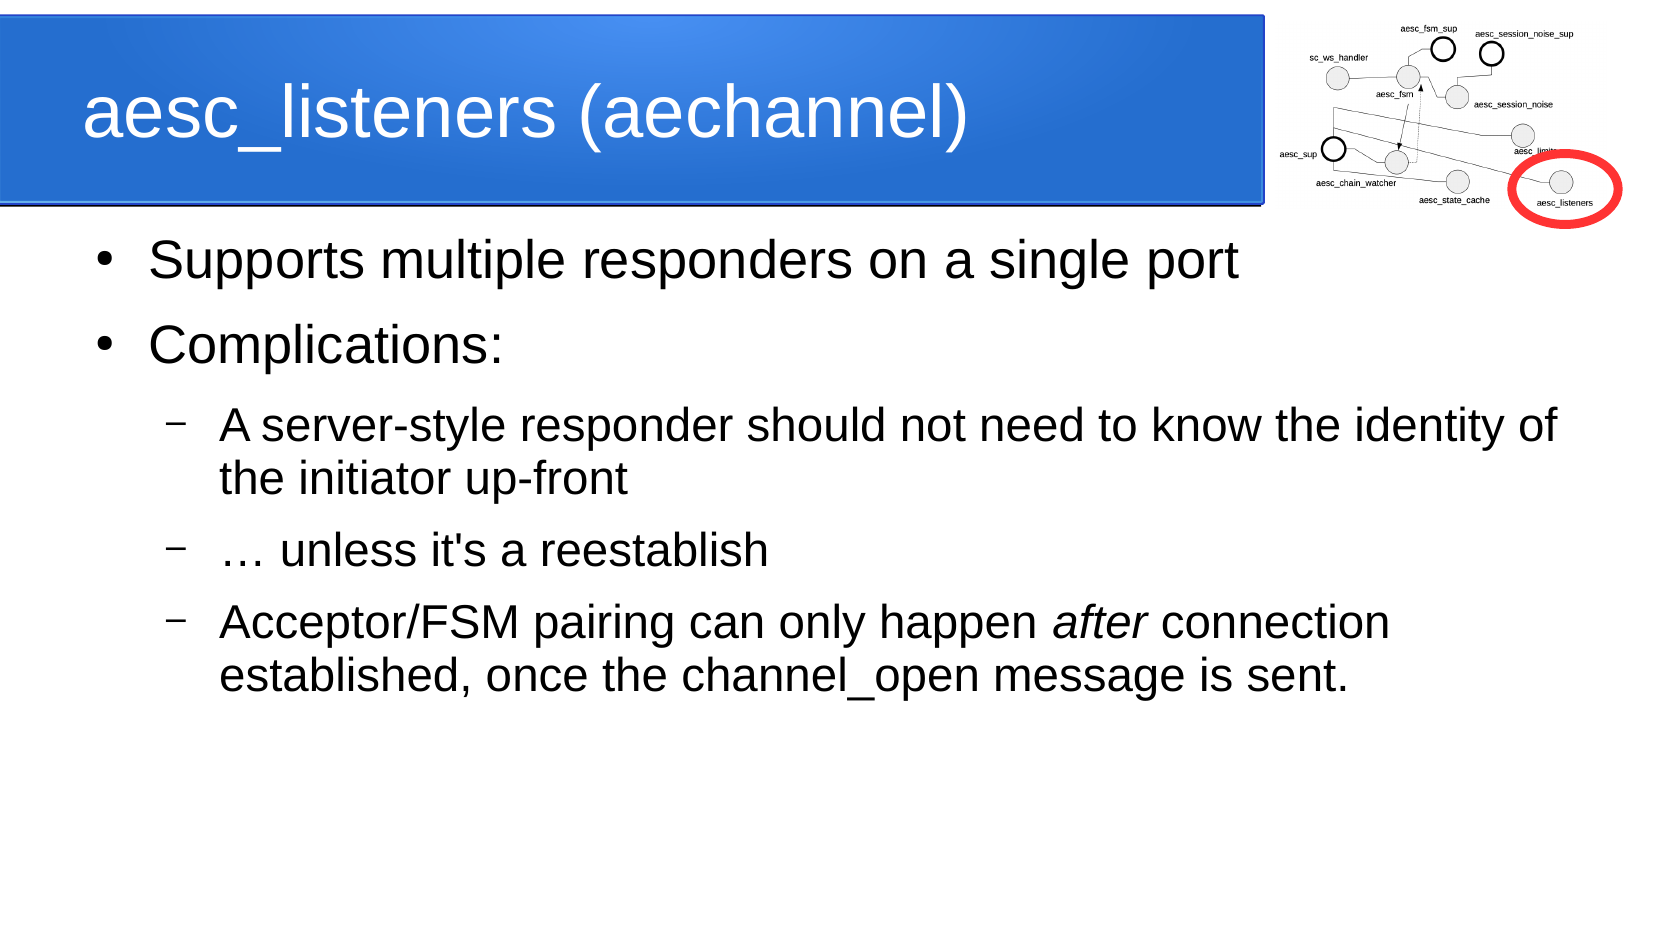

# aesc_listeners (aechannel)
Supports multiple responders on a single port
Complications:
A server-style responder should not need to know the identity of the initiator up-front
… unless it's a reestablish
Acceptor/FSM pairing can only happen after connection established, once the channel_open message is sent.